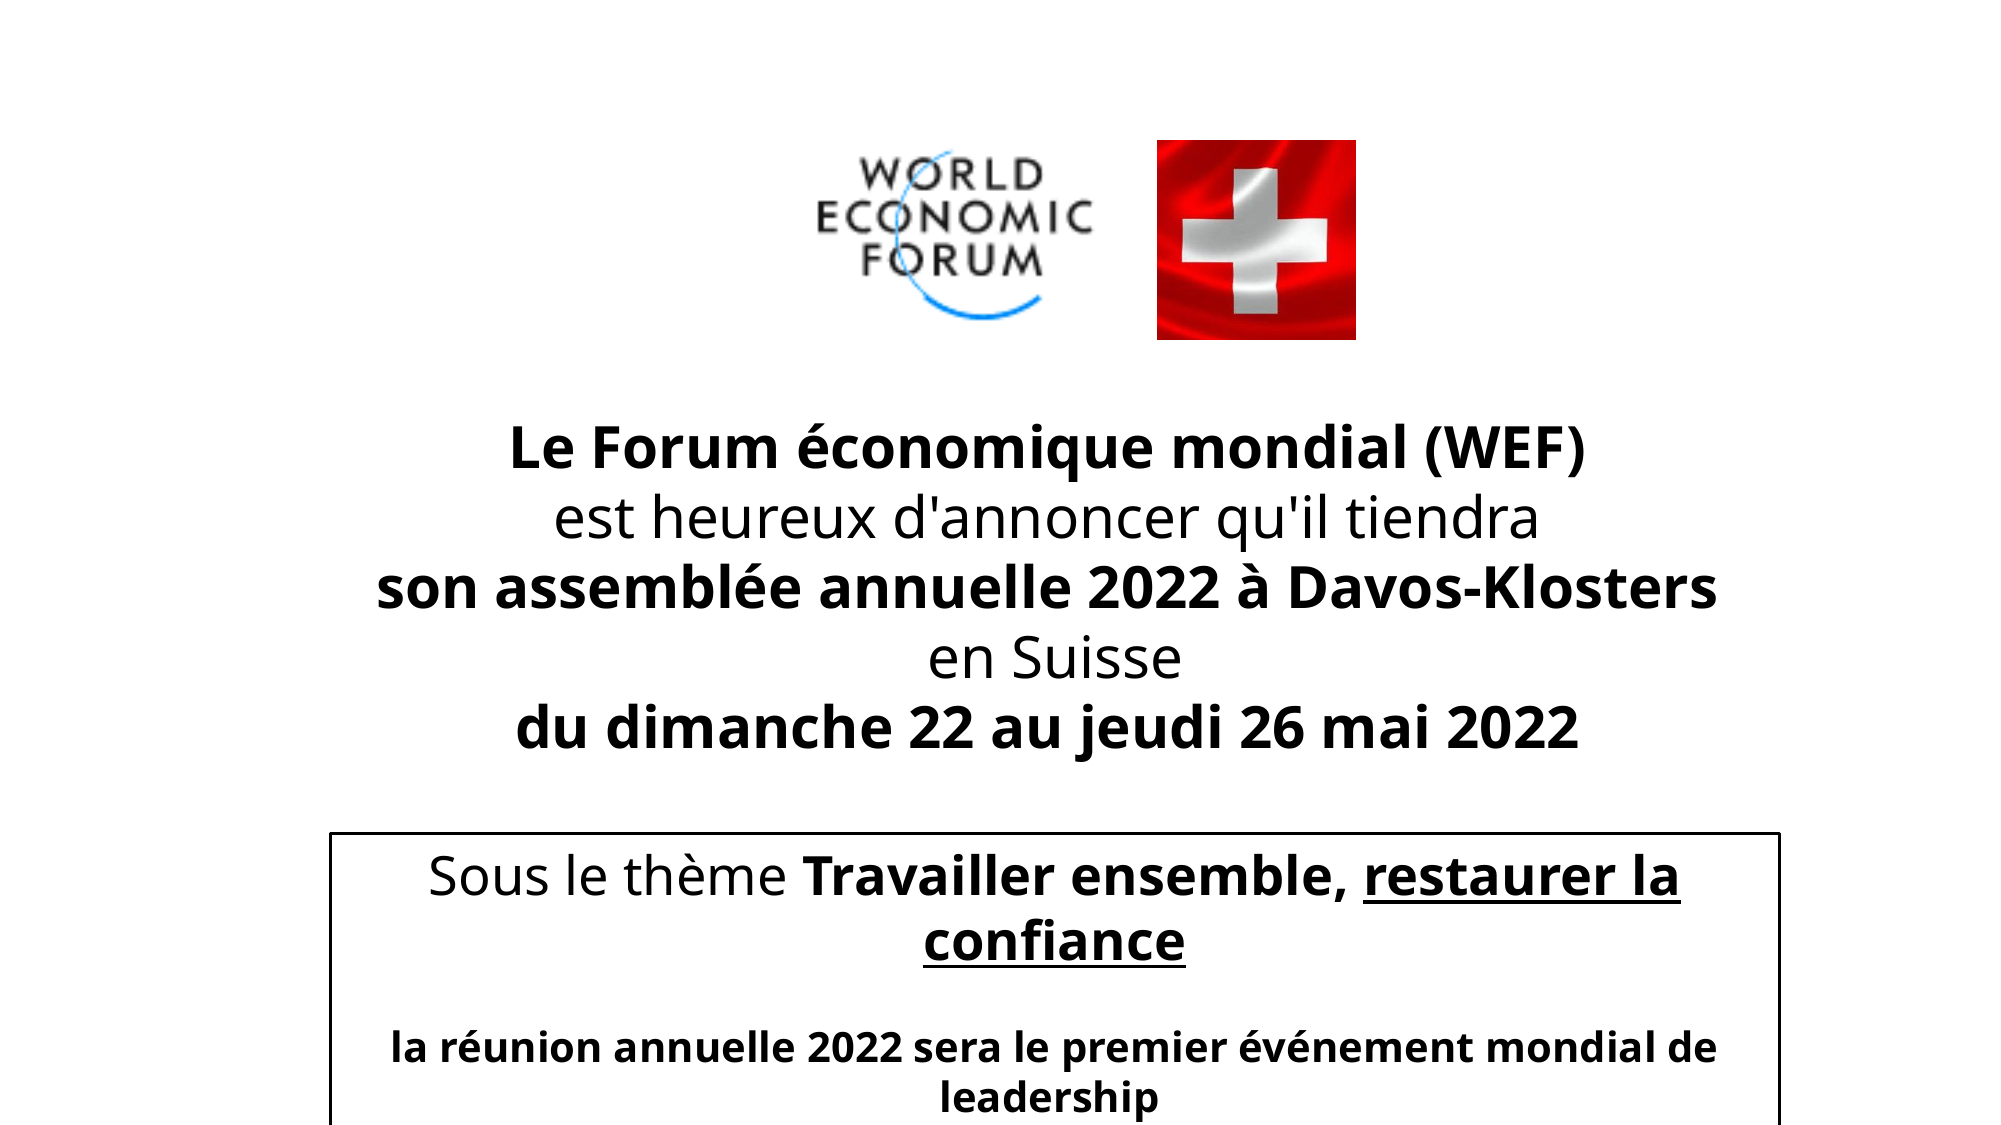

Le Forum économique mondial (WEF)
est heureux d'annoncer qu'il tiendra
son assemblée annuelle 2022 à Davos-Klosters
en Suisse
du dimanche 22 au jeudi 26 mai 2022
Sous le thème Travailler ensemble, restaurer la confiance
la réunion annuelle 2022 sera le premier événement mondial de leadership
en personne depuis le début de la pandémie.